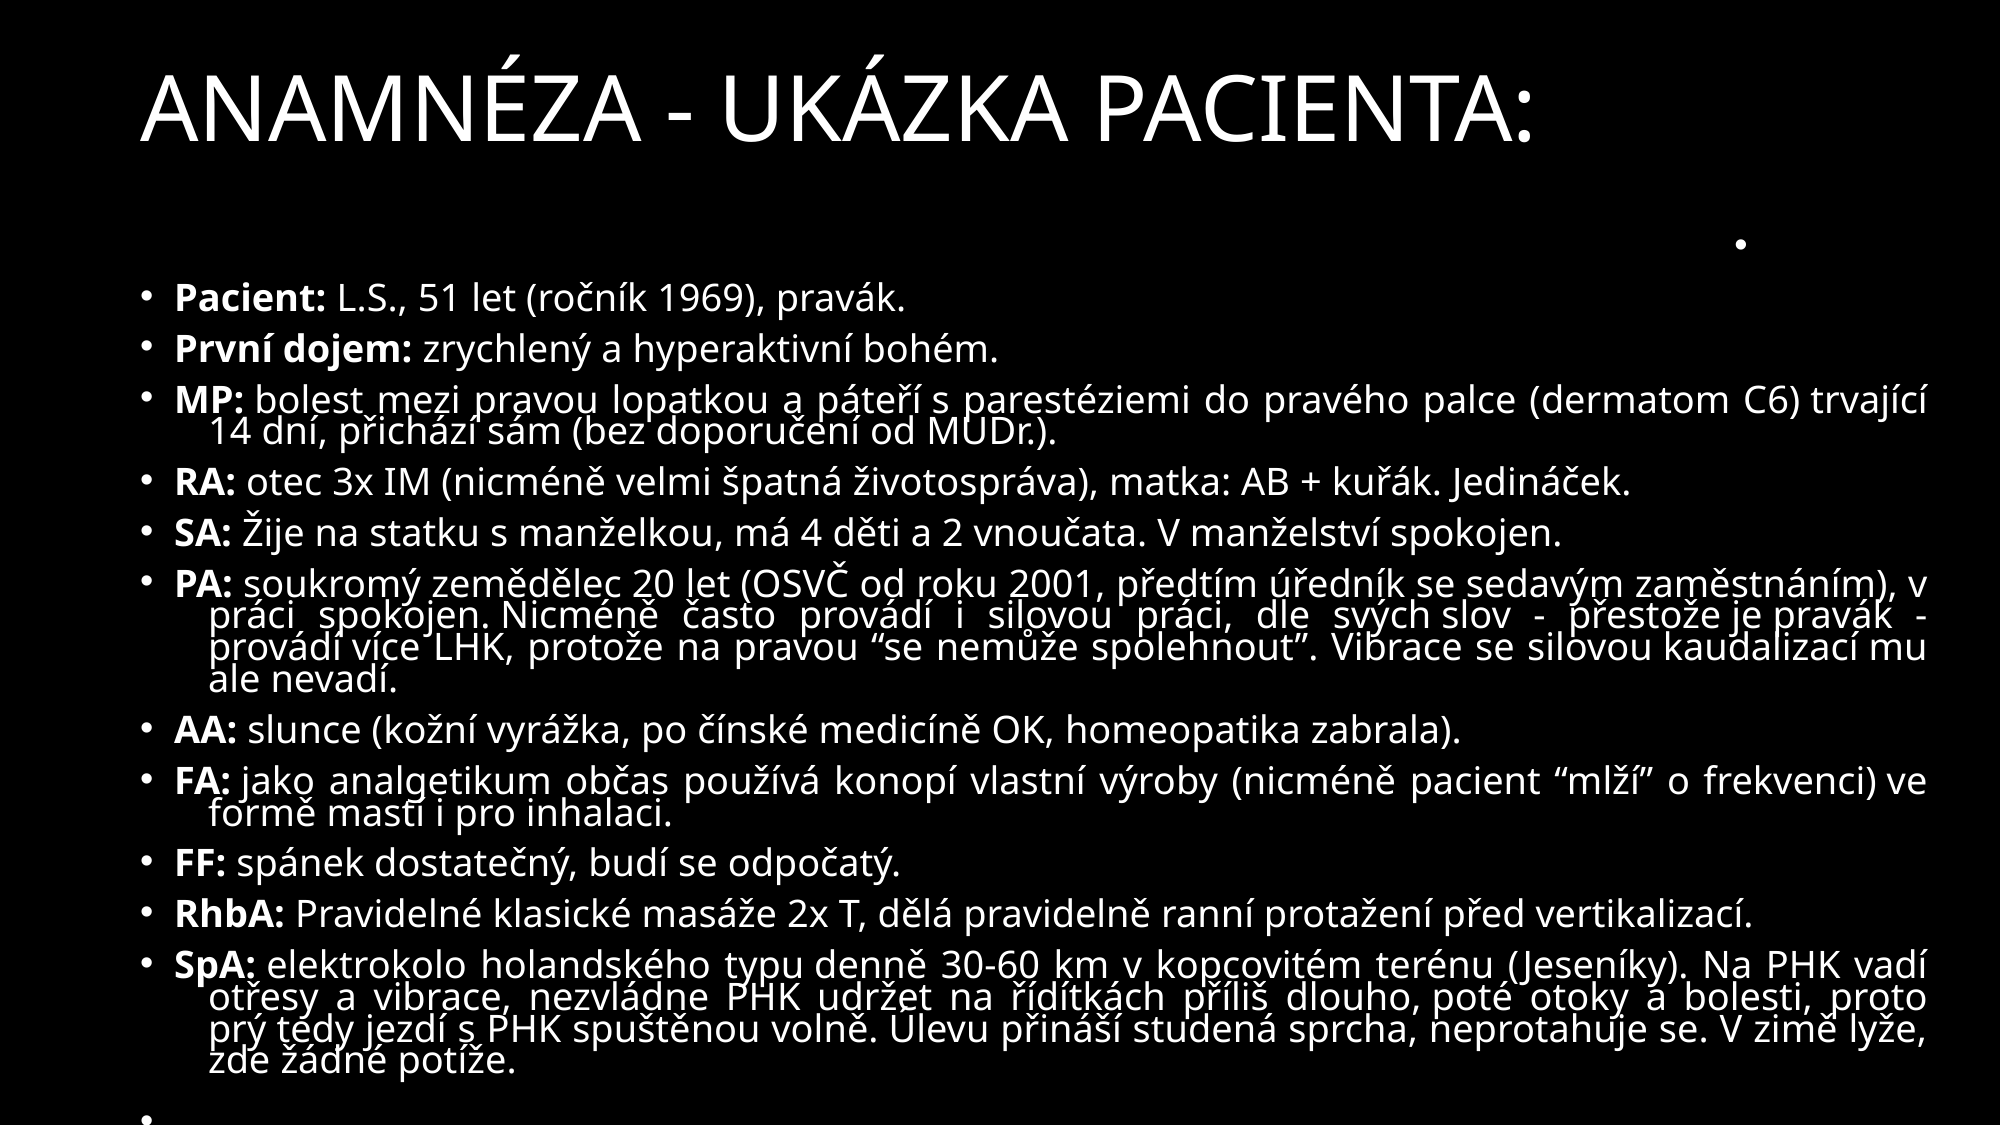

# ANAMNÉZA - UKÁZKA PACIENTA:
Pacient: L.S., 51 let (ročník 1969), pravák.
První dojem: zrychlený a hyperaktivní bohém.
MP: bolest mezi pravou lopatkou a páteří s parestéziemi do pravého palce (dermatom C6) trvající 14 dní, přichází sám (bez doporučení od MUDr.).
RA: otec 3x IM (nicméně velmi špatná životospráva), matka: AB + kuřák. Jedináček.
SA: Žije na statku s manželkou, má 4 děti a 2 vnoučata. V manželství spokojen.
PA: soukromý zemědělec 20 let (OSVČ od roku 2001, předtím úředník se sedavým zaměstnáním), v práci spokojen. Nicméně často provádí i silovou práci, dle svých slov - přestože je pravák - provádí více LHK, protože na pravou “se nemůže spolehnout”. Vibrace se silovou kaudalizací mu ale nevadí.
AA: slunce (kožní vyrážka, po čínské medicíně OK, homeopatika zabrala).
FA: jako analgetikum občas používá konopí vlastní výroby (nicméně pacient “mlží” o frekvenci) ve formě mastí i pro inhalaci.
FF: spánek dostatečný, budí se odpočatý.
RhbA: Pravidelné klasické masáže 2x T, dělá pravidelně ranní protažení před vertikalizací.
SpA: elektrokolo holandského typu denně 30-60 km v kopcovitém terénu (Jeseníky). Na PHK vadí otřesy a vibrace, nezvládne PHK udržet na řídítkách příliš dlouho, poté otoky a bolesti, proto prý tedy jezdí s PHK spuštěnou volně. Úlevu přináší studená sprcha, neprotahuje se. V zimě lyže, zde žádné potíže.